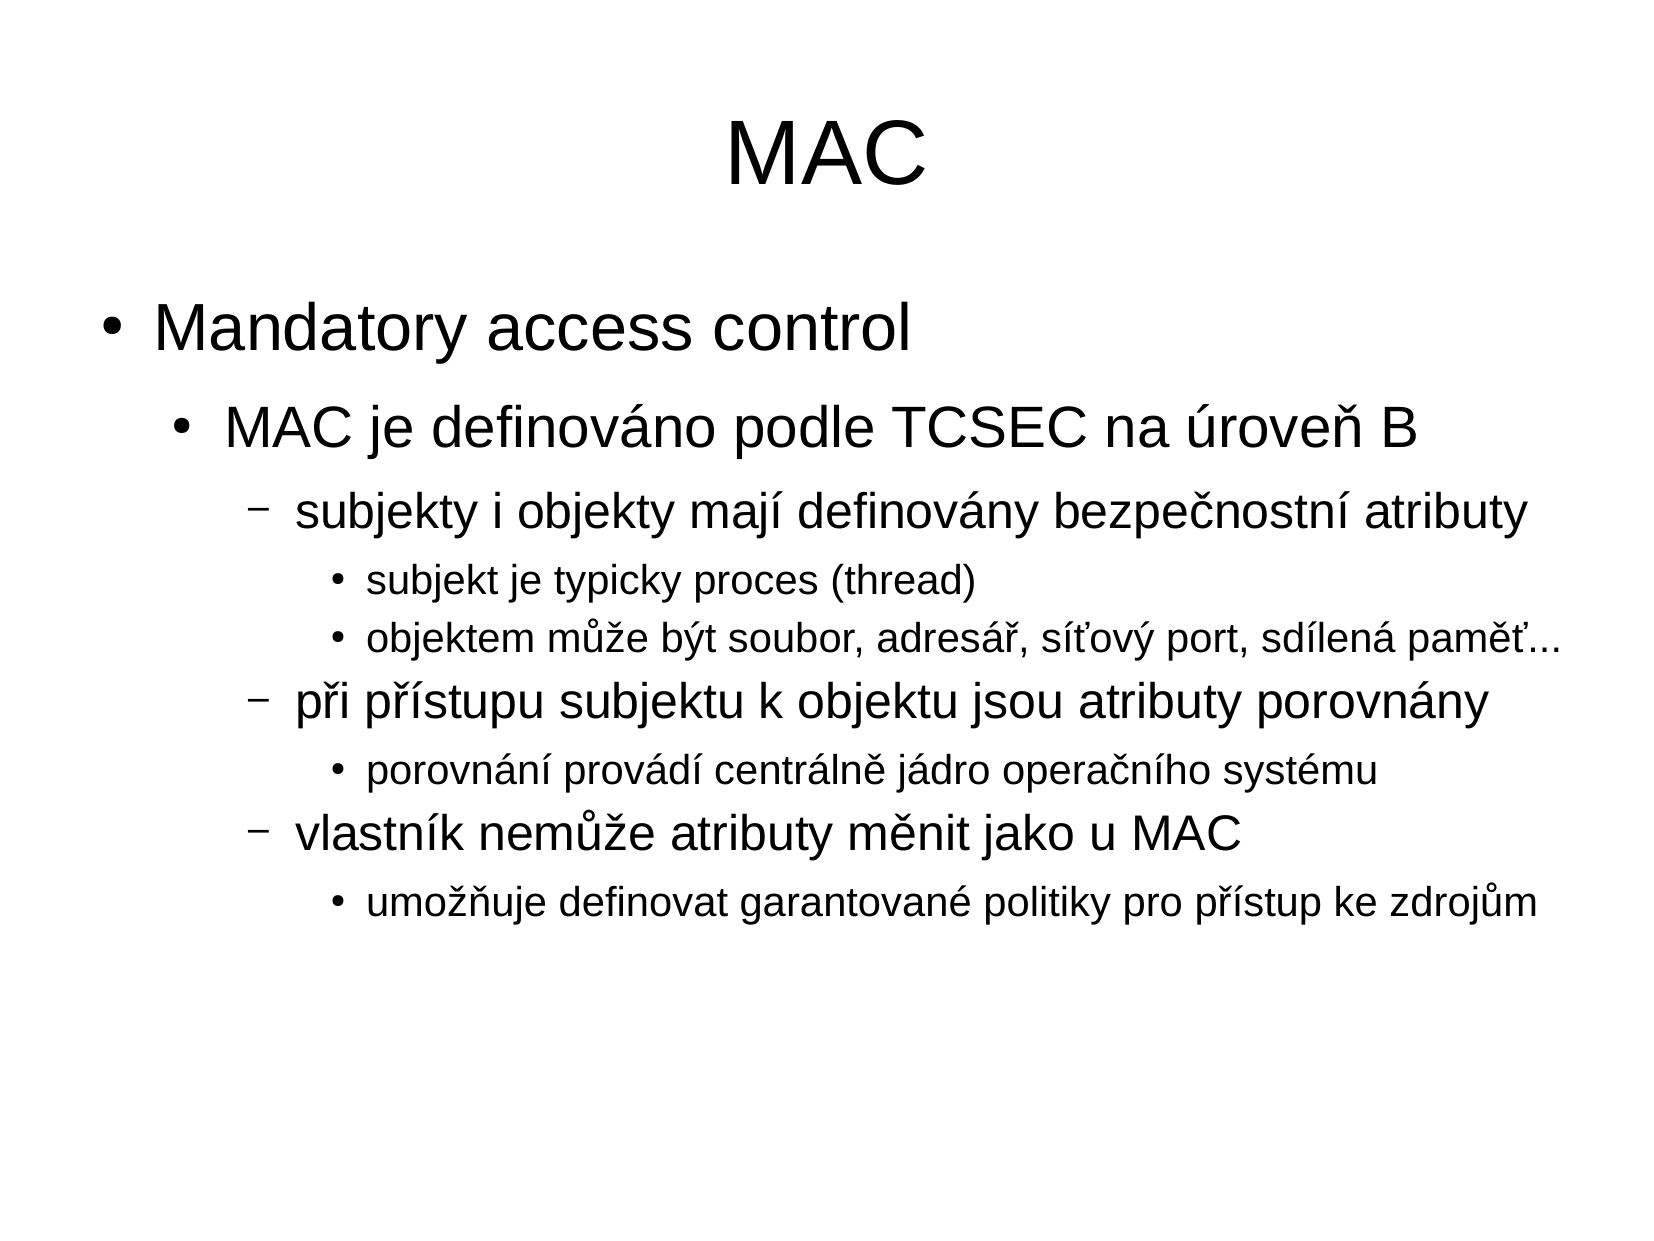

# MAC
Mandatory access control
MAC je definováno podle TCSEC na úroveň B
subjekty i objekty mají definovány bezpečnostní atributy
subjekt je typicky proces (thread)
objektem může být soubor, adresář, síťový port, sdílená paměť...
při přístupu subjektu k objektu jsou atributy porovnány
porovnání provádí centrálně jádro operačního systému
vlastník nemůže atributy měnit jako u MAC
umožňuje definovat garantované politiky pro přístup ke zdrojům